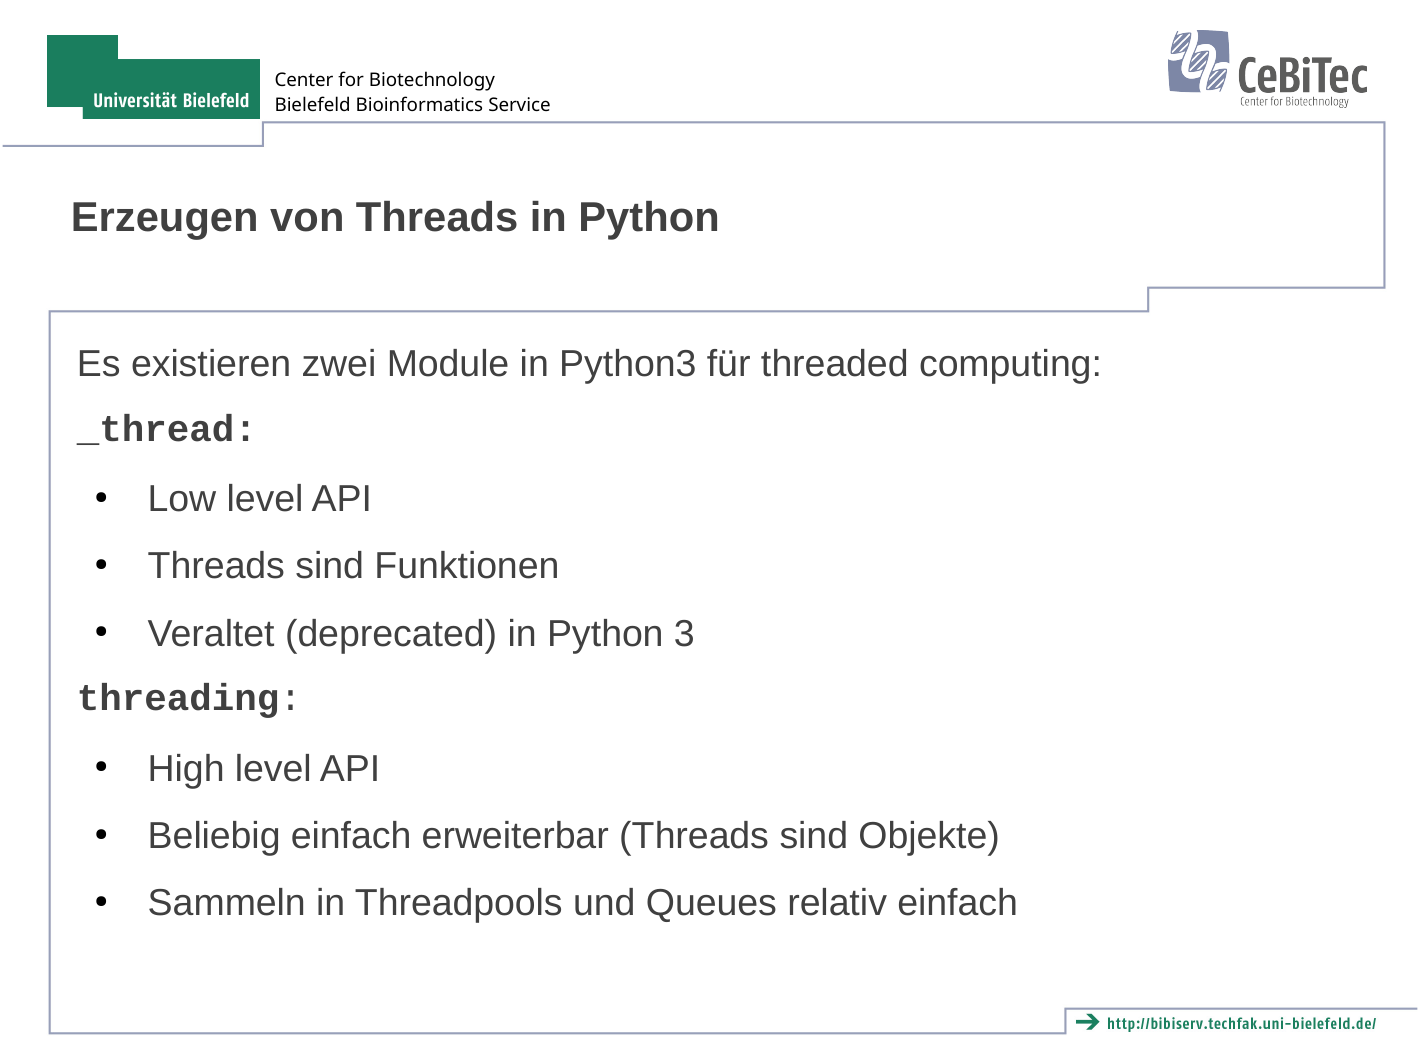

# Erzeugen von Threads in Python
Es existieren zwei Module in Python3 für threaded computing:
_thread:
Low level API
Threads sind Funktionen
Veraltet (deprecated) in Python 3
threading:
High level API
Beliebig einfach erweiterbar (Threads sind Objekte)
Sammeln in Threadpools und Queues relativ einfach